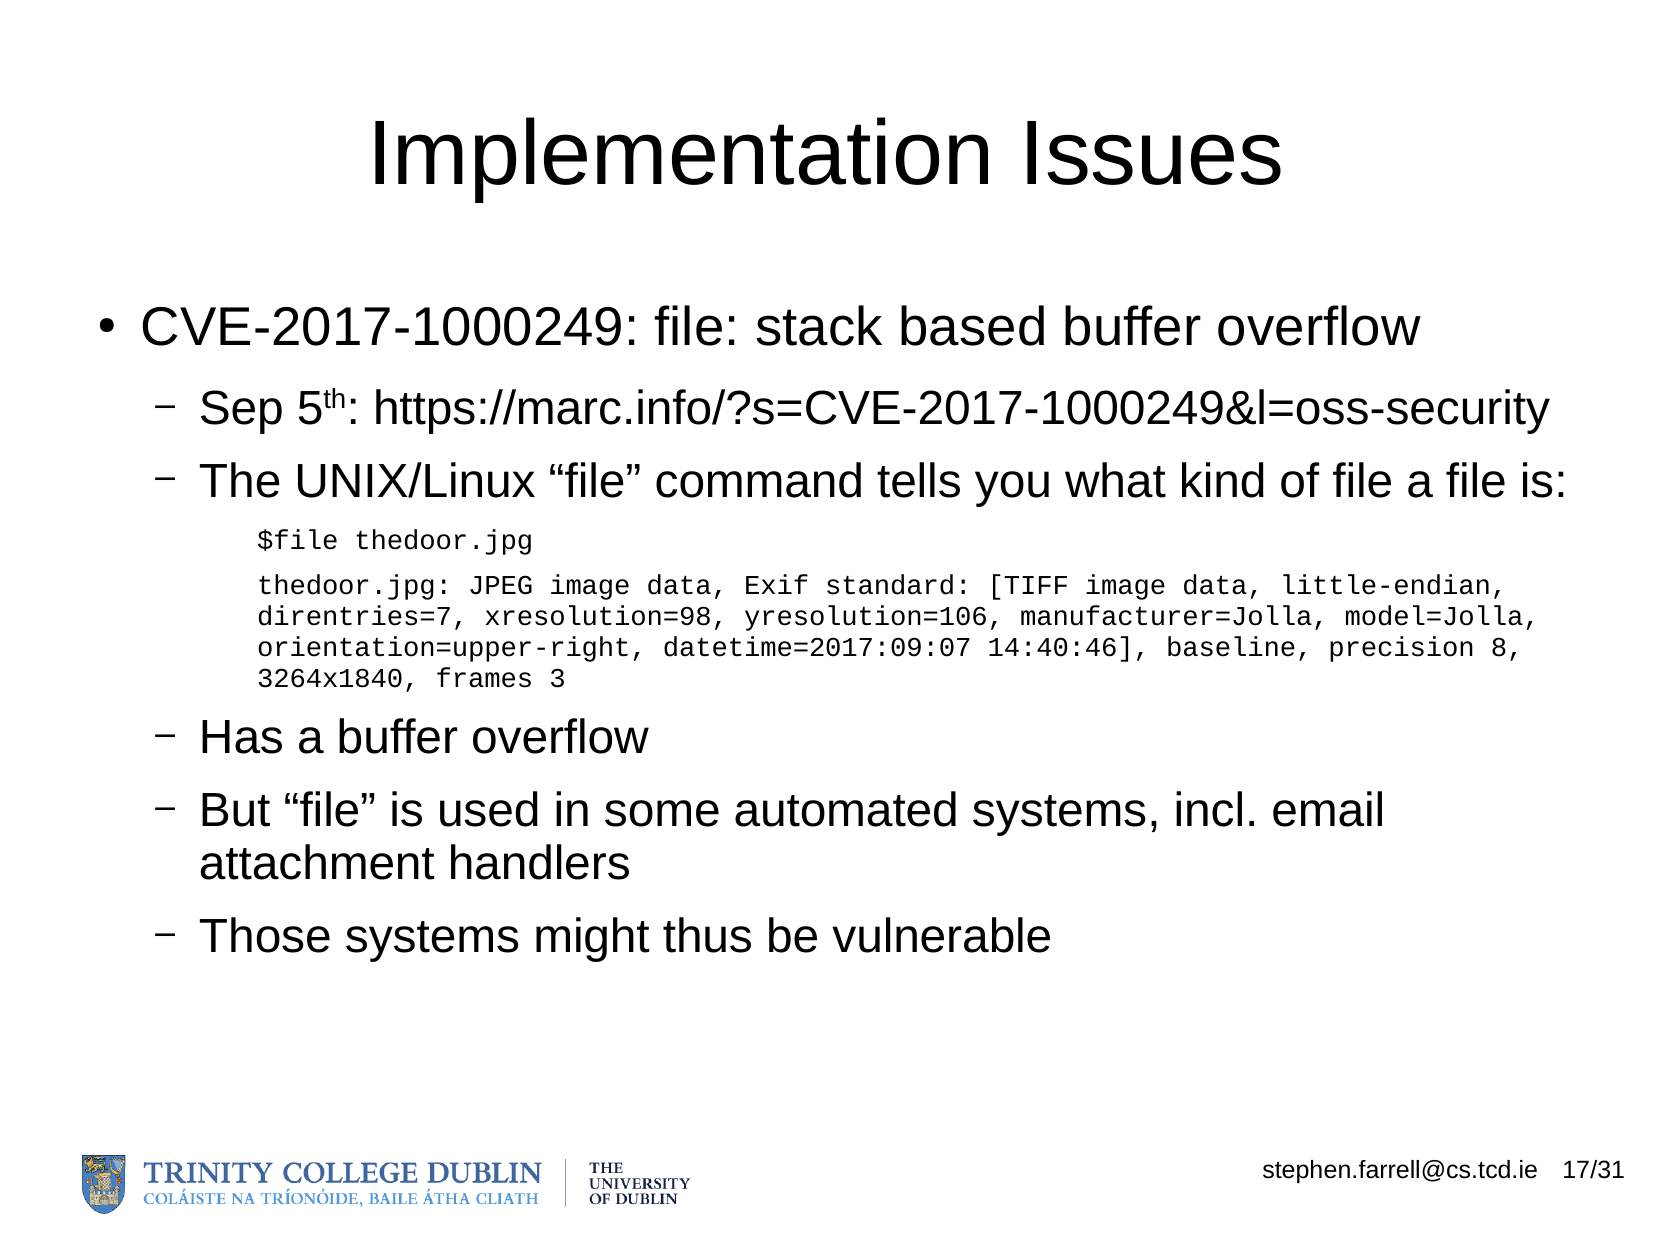

# Implementation Issues
CVE-2017-1000249: file: stack based buffer overflow
Sep 5th: https://marc.info/?s=CVE-2017-1000249&l=oss-security
The UNIX/Linux “file” command tells you what kind of file a file is:
$file thedoor.jpg
thedoor.jpg: JPEG image data, Exif standard: [TIFF image data, little-endian, direntries=7, xresolution=98, yresolution=106, manufacturer=Jolla, model=Jolla, orientation=upper-right, datetime=2017:09:07 14:40:46], baseline, precision 8, 3264x1840, frames 3
Has a buffer overflow
But “file” is used in some automated systems, incl. email attachment handlers
Those systems might thus be vulnerable